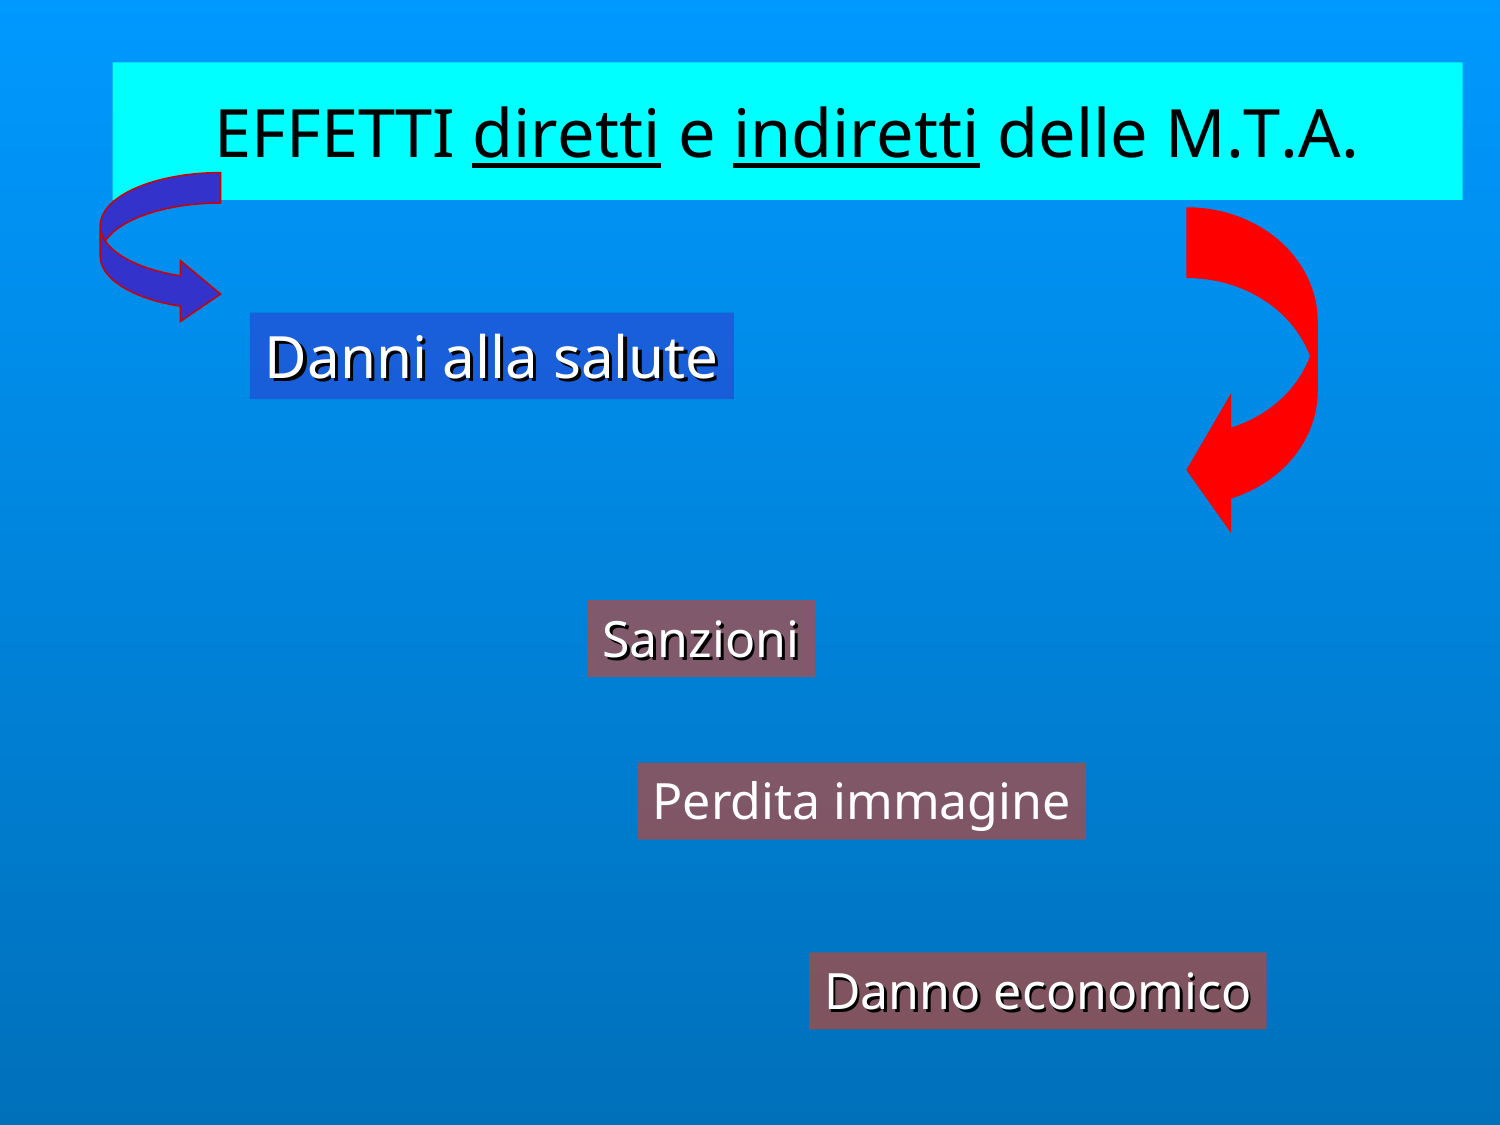

# EFFETTI diretti e indiretti delle M.T.A.
Danni alla salute
Sanzioni
Perdita immagine
Danno economico